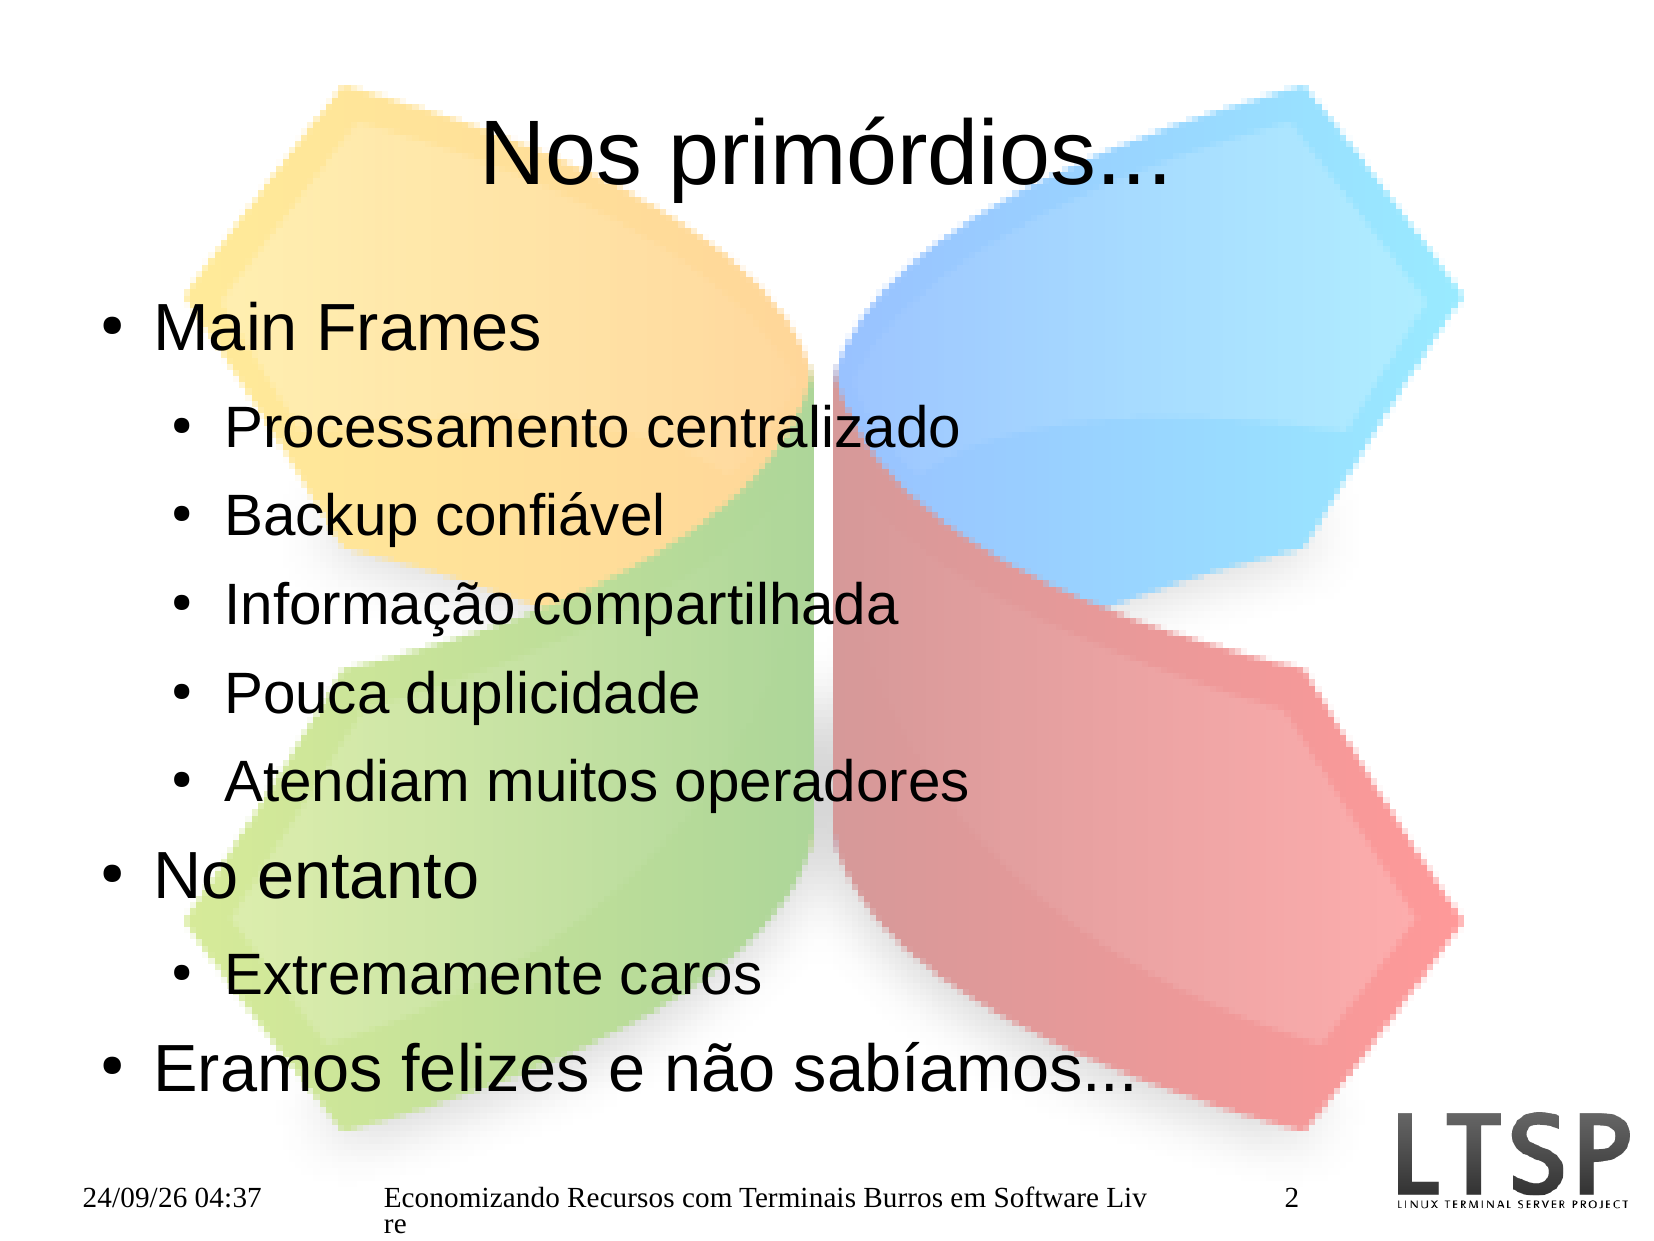

# Nos primórdios...
Main Frames
Processamento centralizado
Backup confiável
Informação compartilhada
Pouca duplicidade
Atendiam muitos operadores
No entanto
Extremamente caros
Eramos felizes e não sabíamos...
Economizando Recursos com Terminais Burros em Software Livre
2